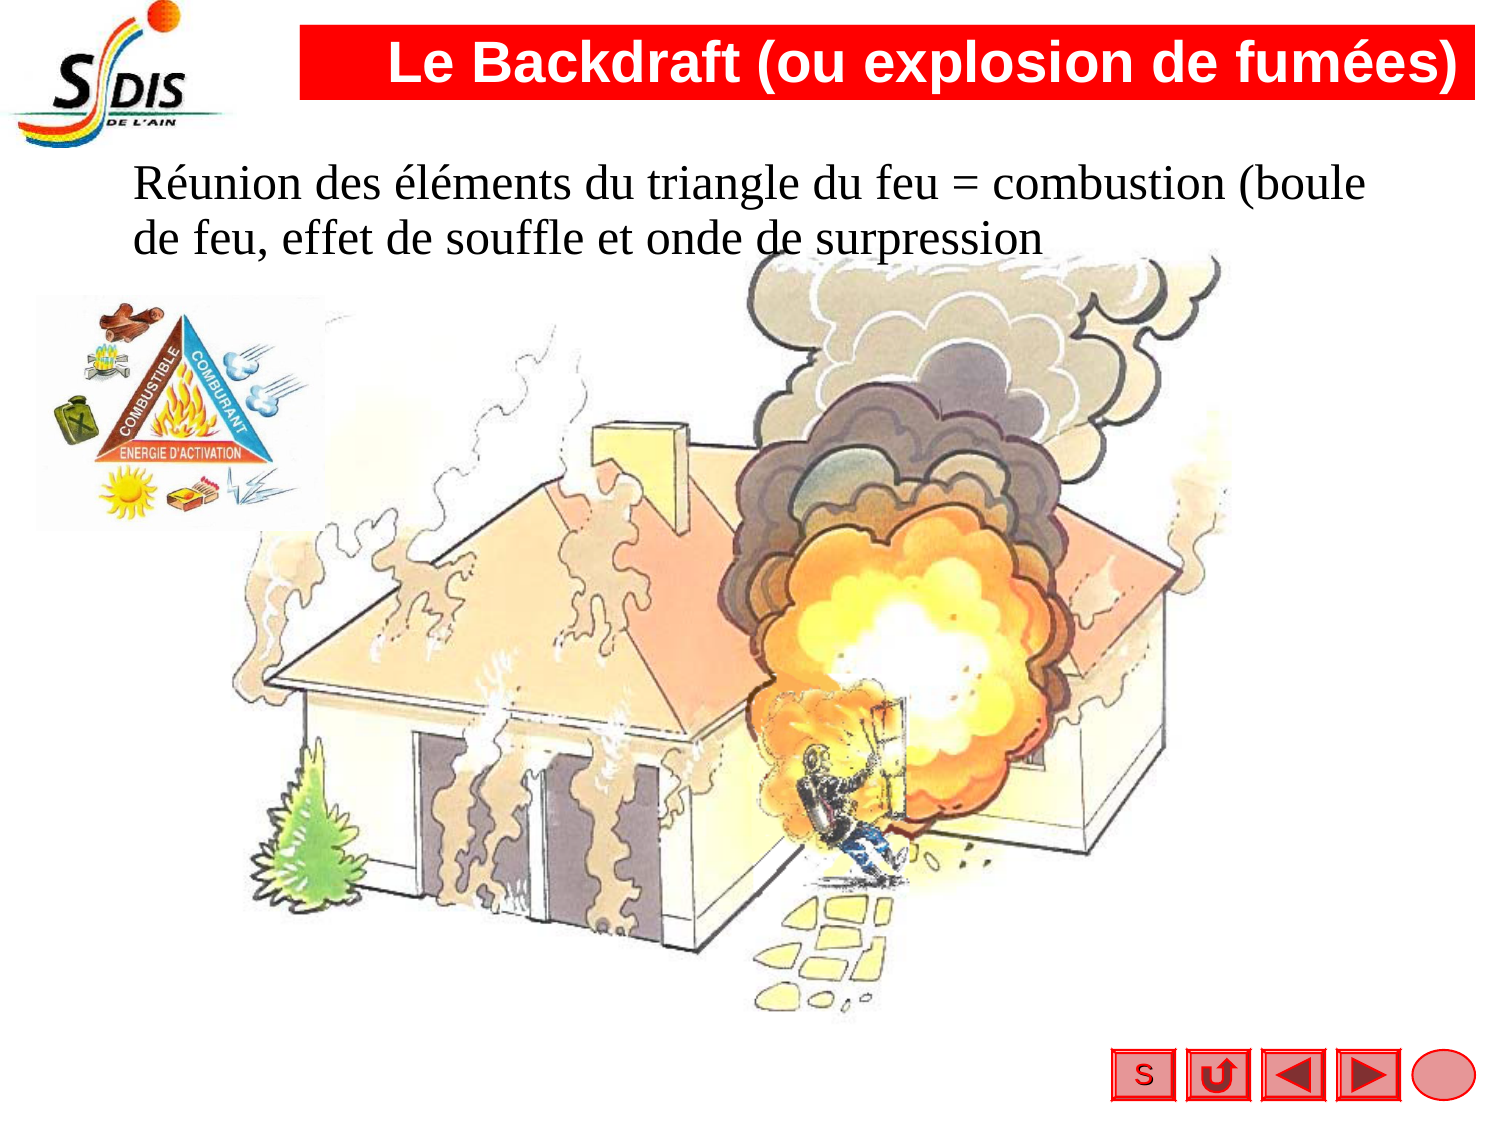

Le Backdraft (ou explosion de fumées)
Réunion des éléments du triangle du feu = combustion (boule de feu, effet de souffle et onde de surpression